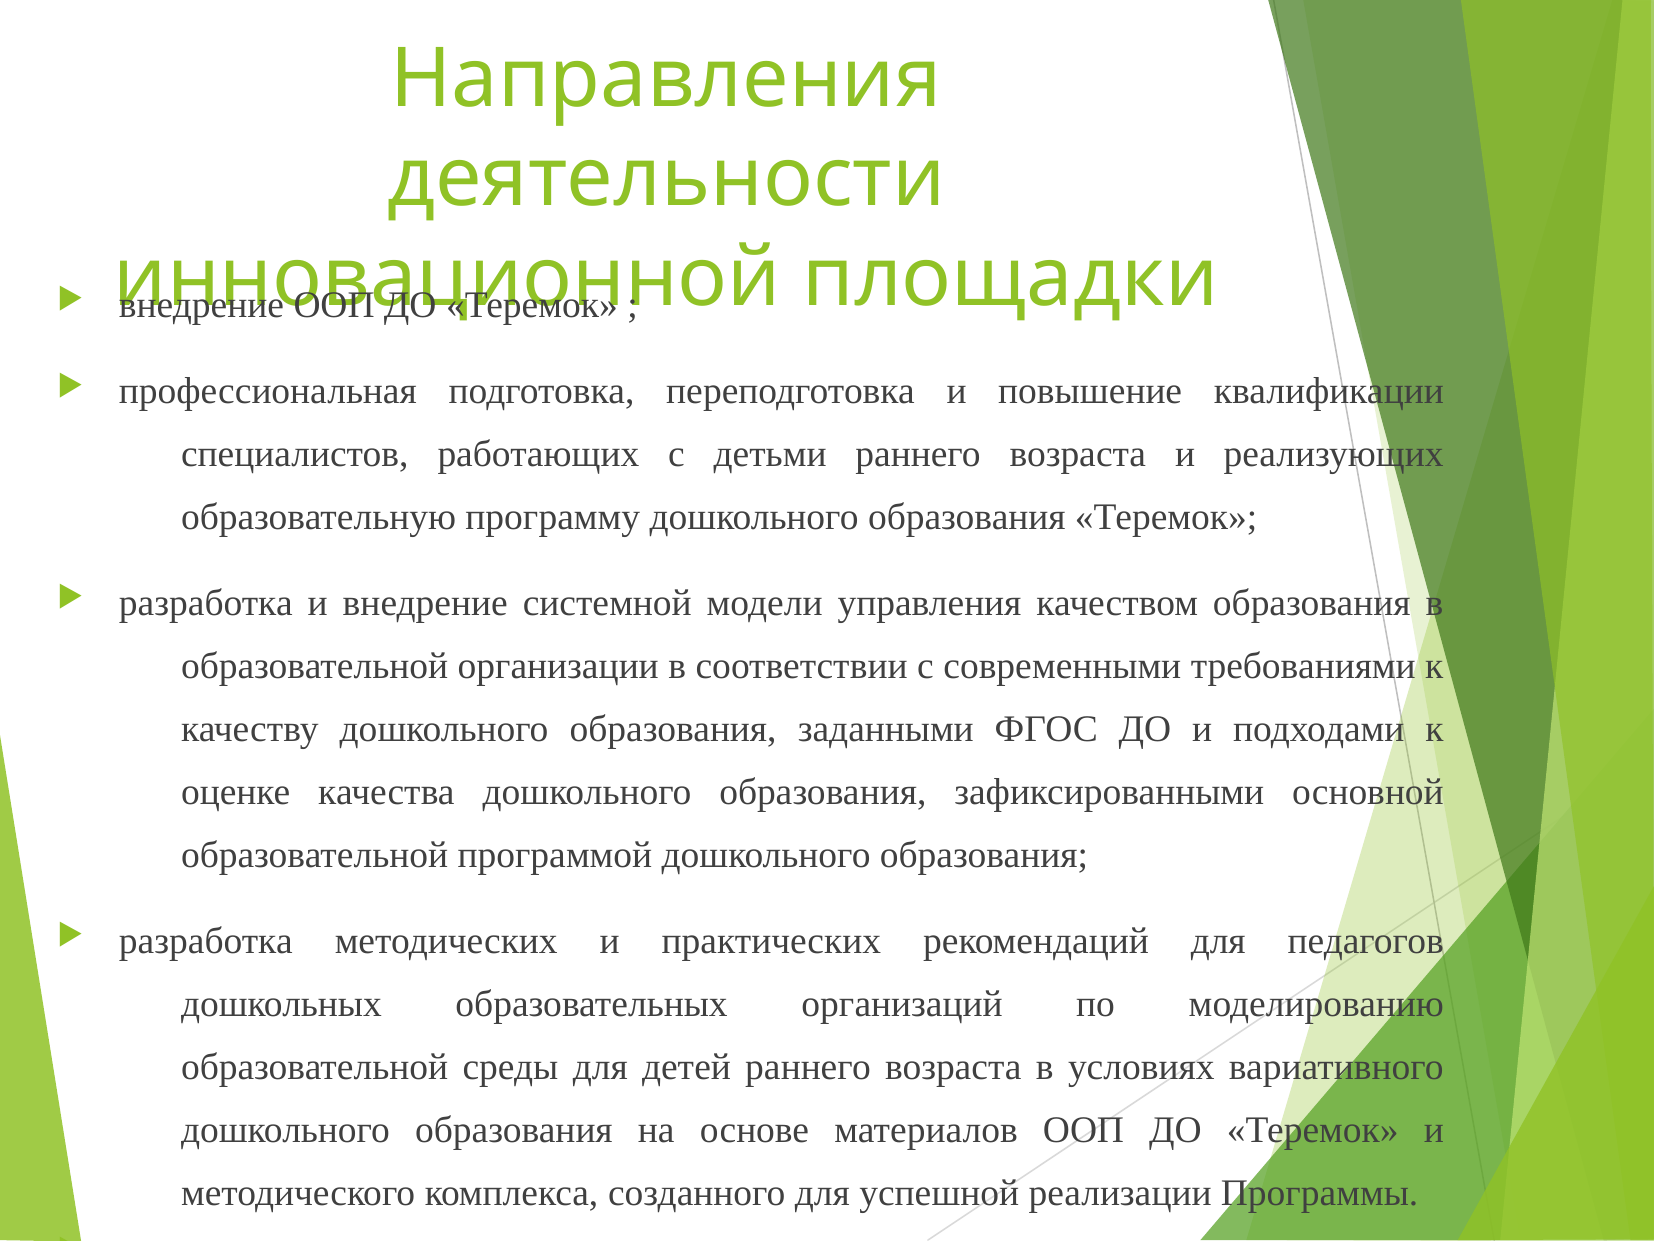

# Направления деятельности инновационной площадки
внедрение ООП ДО «Теремок» ;
профессиональная подготовка, переподготовка и повышение квалификации специалистов, работающих с детьми раннего возраста и реализующих образовательную программу дошкольного образования «Теремок»;
разработка и внедрение системной модели управления качеством образования в образовательной организации в соответствии с современными требованиями к качеству дошкольного образования, заданными ФГОС ДО и подходами к оценке качества дошкольного образования, зафиксированными основной образовательной программой дошкольного образования;
разработка методических и практических рекомендаций для педагогов дошкольных образовательных организаций по моделированию образовательной среды для детей раннего возраста в условиях вариативного дошкольного образования на основе материалов ООП ДО «Теремок» и методического комплекса, созданного для успешной реализации Программы.